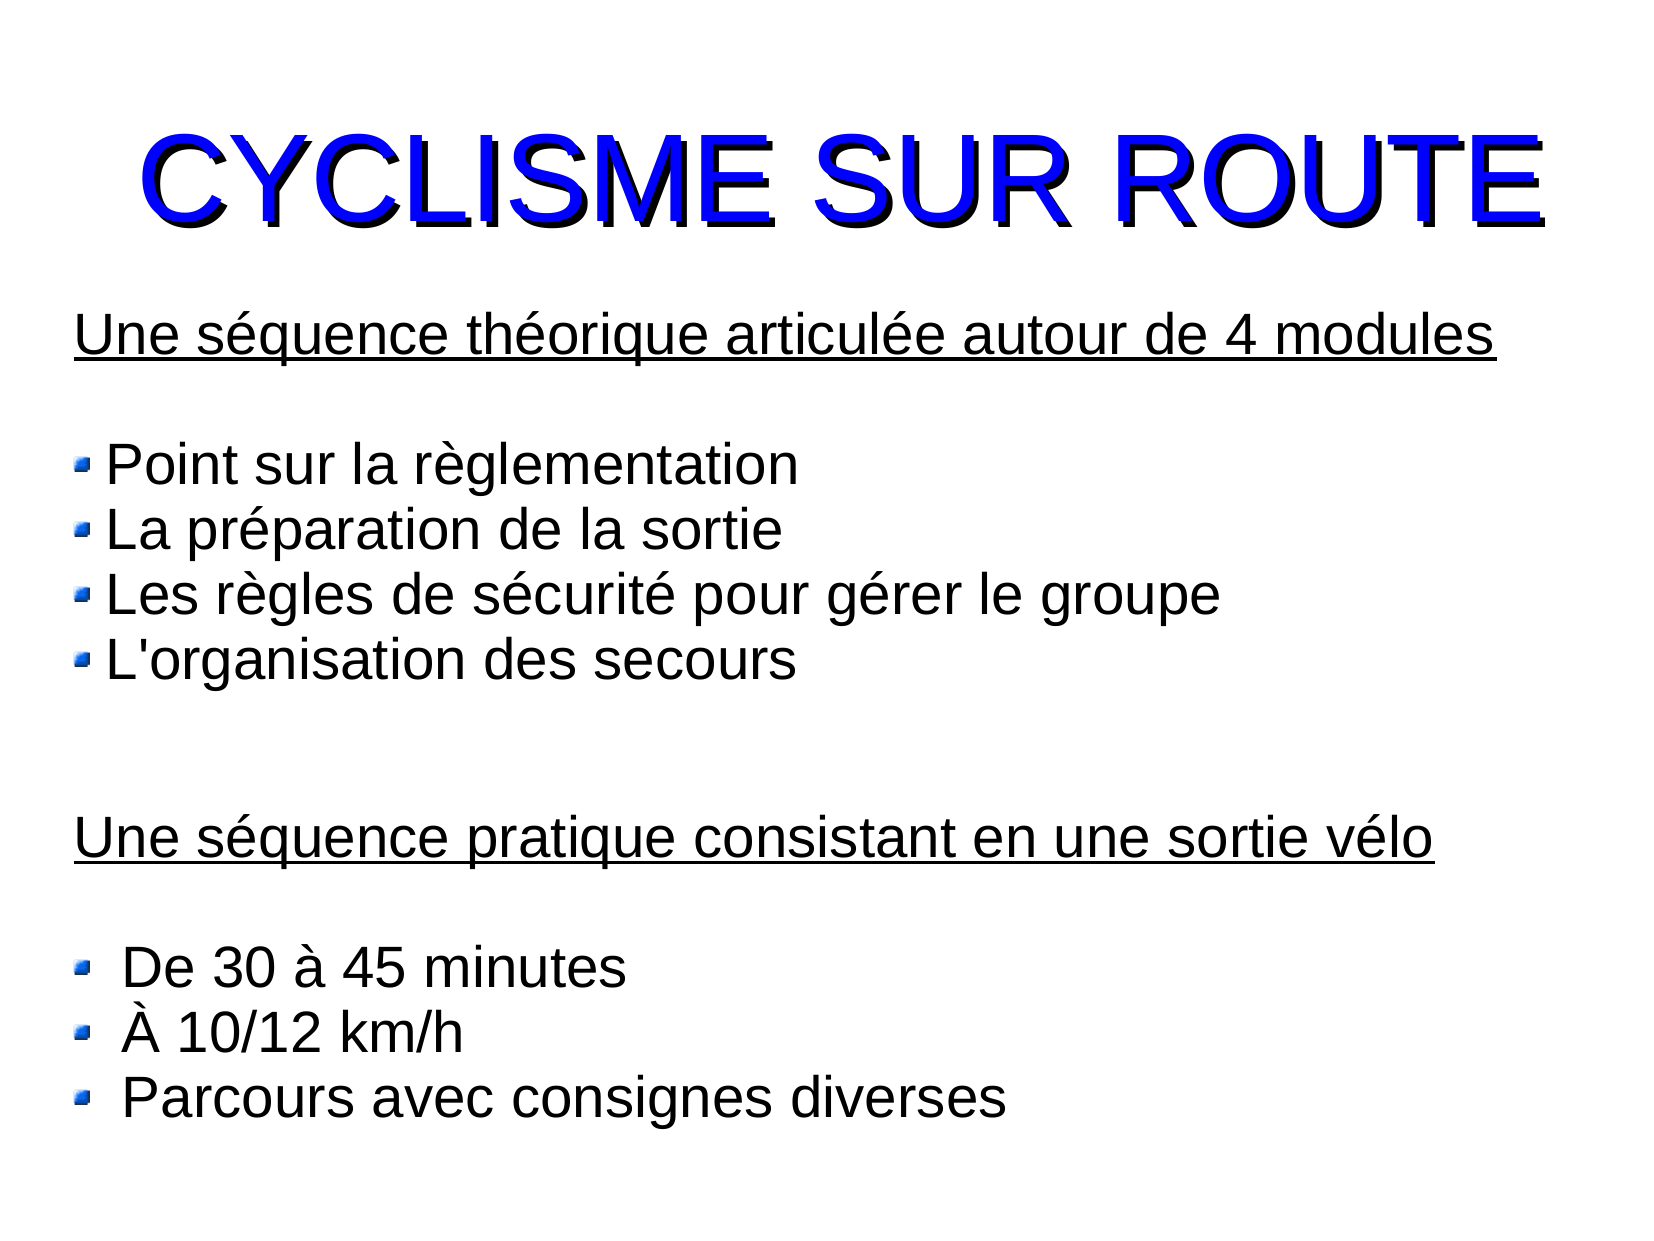

CYCLISME SUR ROUTE
Une séquence théorique articulée autour de 4 modules
 Point sur la règlementation
 La préparation de la sortie
 Les règles de sécurité pour gérer le groupe
 L'organisation des secours
Une séquence pratique consistant en une sortie vélo
 De 30 à 45 minutes
 À 10/12 km/h
 Parcours avec consignes diverses